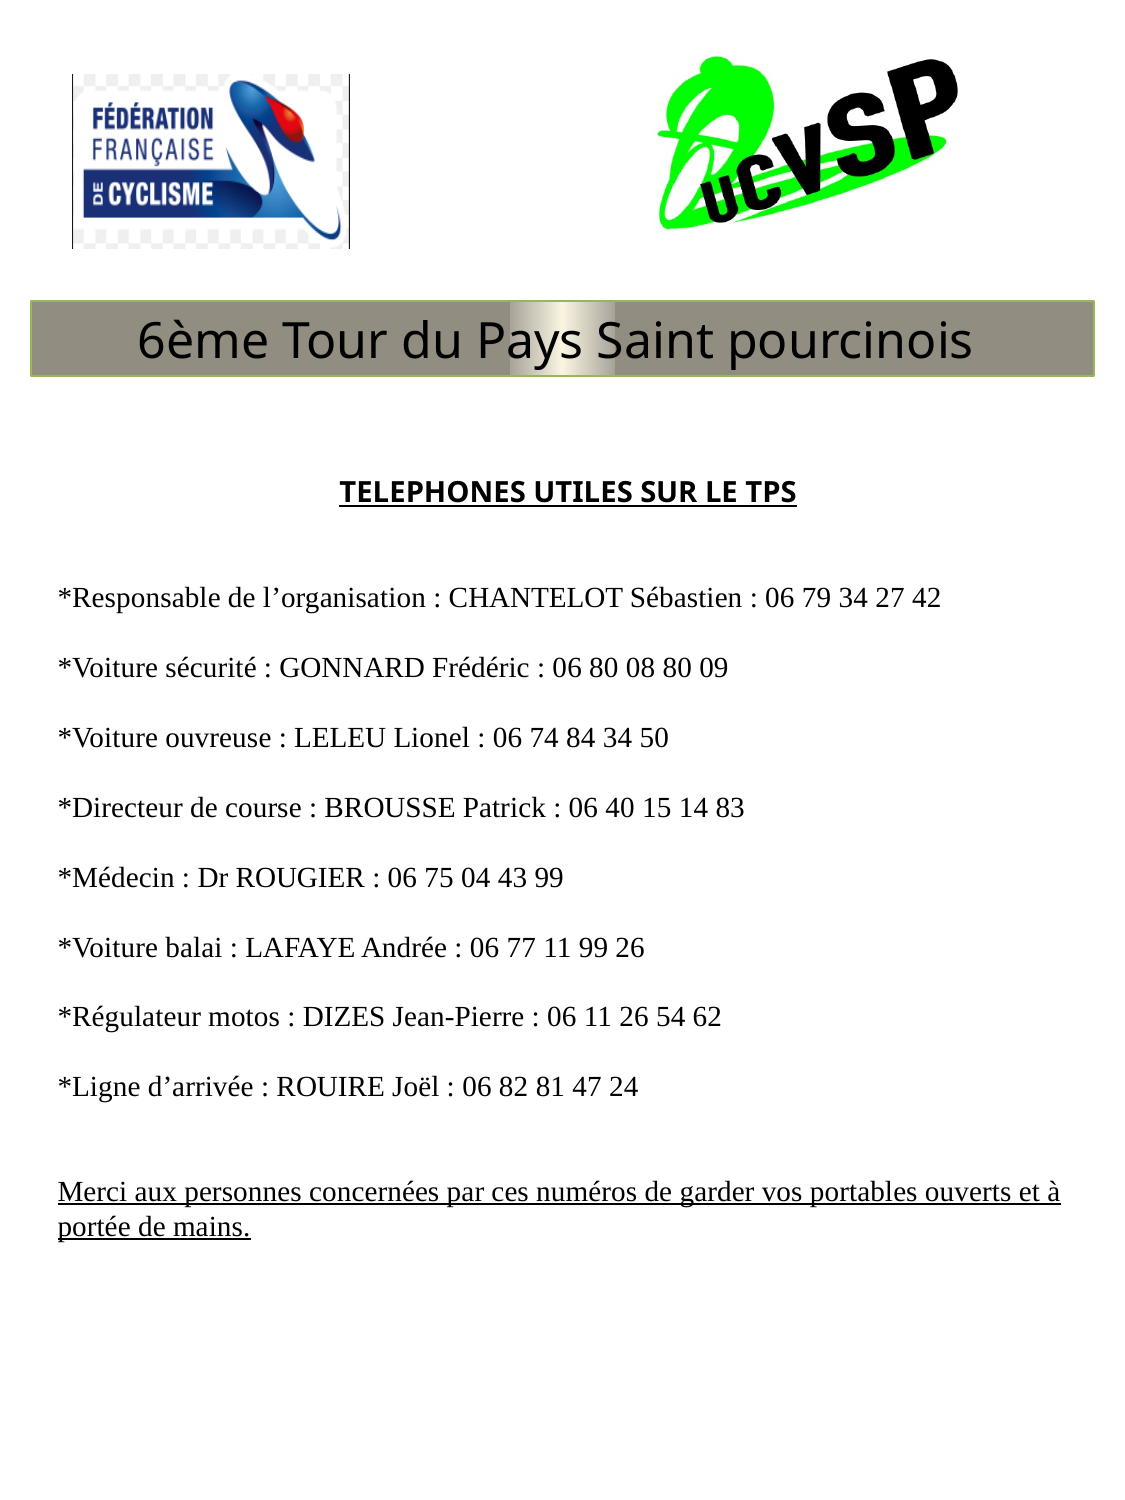

6ème Tour du Pays Saint pourcinois
TELEPHONES UTILES SUR LE TPS
*Responsable de l’organisation : CHANTELOT Sébastien : 06 79 34 27 42
*Voiture sécurité : GONNARD Frédéric : 06 80 08 80 09
*Voiture ouvreuse : LELEU Lionel : 06 74 84 34 50
*Directeur de course : BROUSSE Patrick : 06 40 15 14 83
*Médecin : Dr ROUGIER : 06 75 04 43 99
*Voiture balai : LAFAYE Andrée : 06 77 11 99 26
*Régulateur motos : DIZES Jean-Pierre : 06 11 26 54 62
*Ligne d’arrivée : ROUIRE Joël : 06 82 81 47 24
Merci aux personnes concernées par ces numéros de garder vos portables ouverts et à portée de mains.